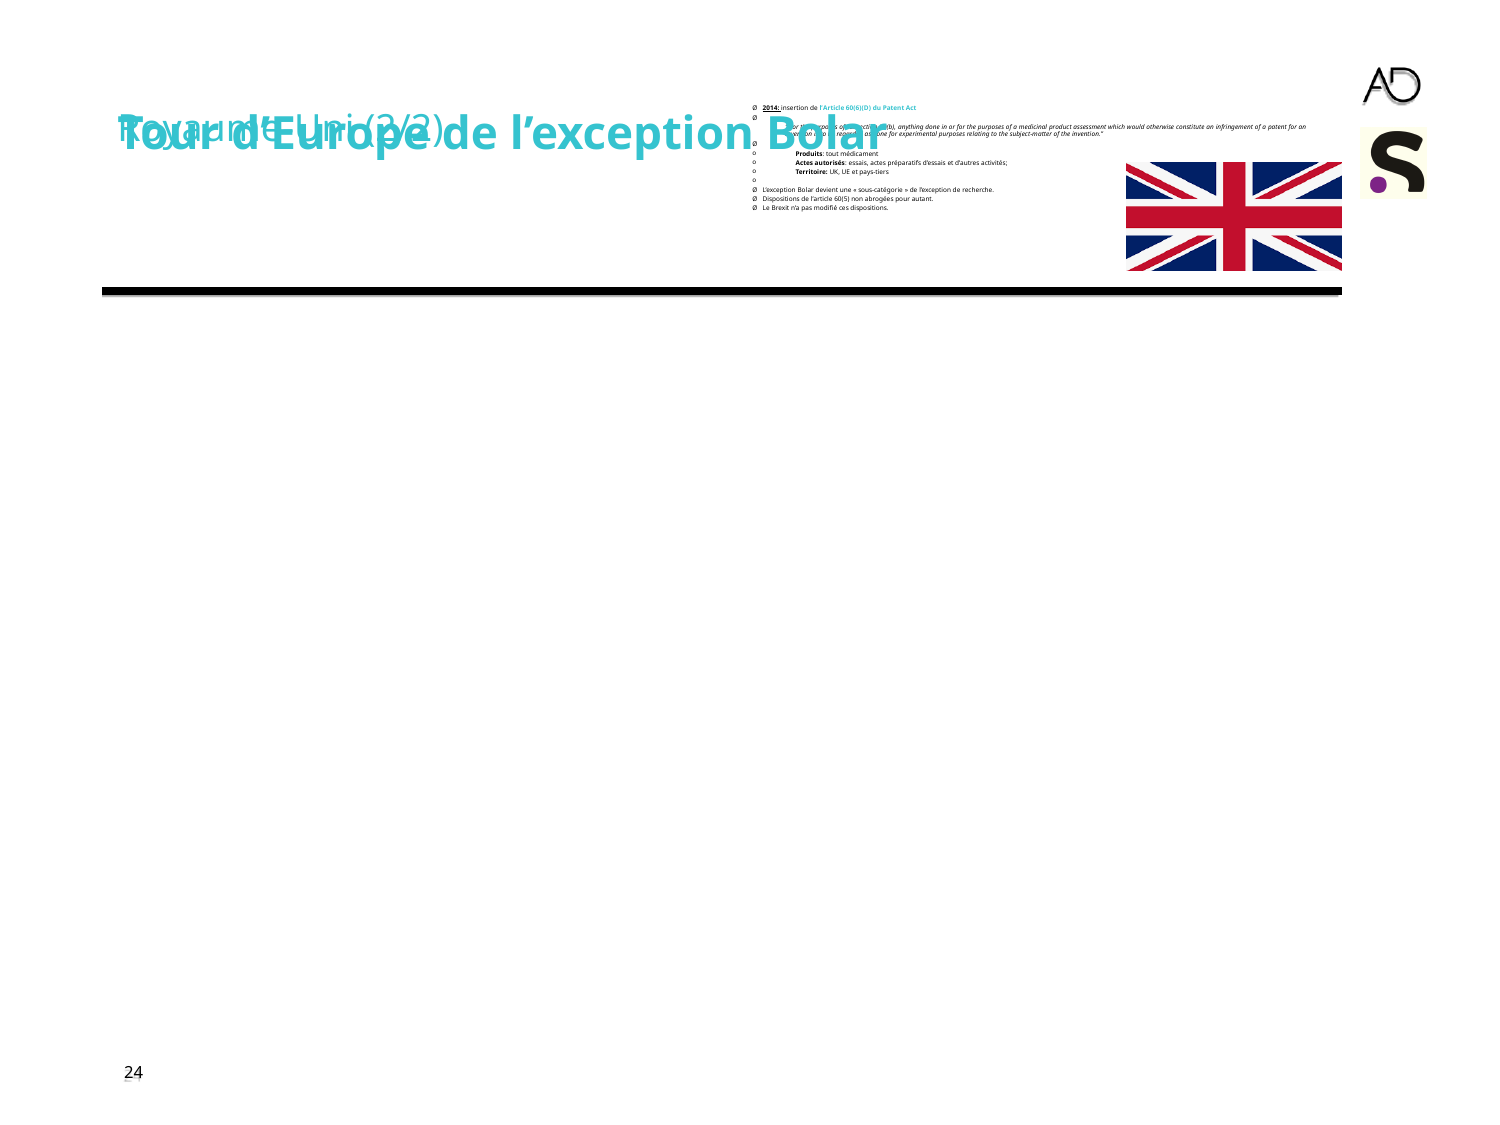

# Royaume-Uni (2/2)
Tour d’Europe de l’exception Bolar
2014: insertion de l’Article 60(6)(D) du Patent Act
“ For the purposes of subsection (5)(b), anything done in or for the purposes of a medicinal product assessment which would otherwise constitute an infringement of a patent for an invention is to be regarded as done for experimental purposes relating to the subject-matter of the invention.”
Produits: tout médicament
Actes autorisés: essais, actes préparatifs d’essais et d’autres activités;
Territoire: UK, UE et pays-tiers
L’exception Bolar devient une « sous-catégorie » de l’exception de recherche.
Dispositions de l’article 60(5) non abrogées pour autant.
Le Brexit n’a pas modifié ces dispositions.